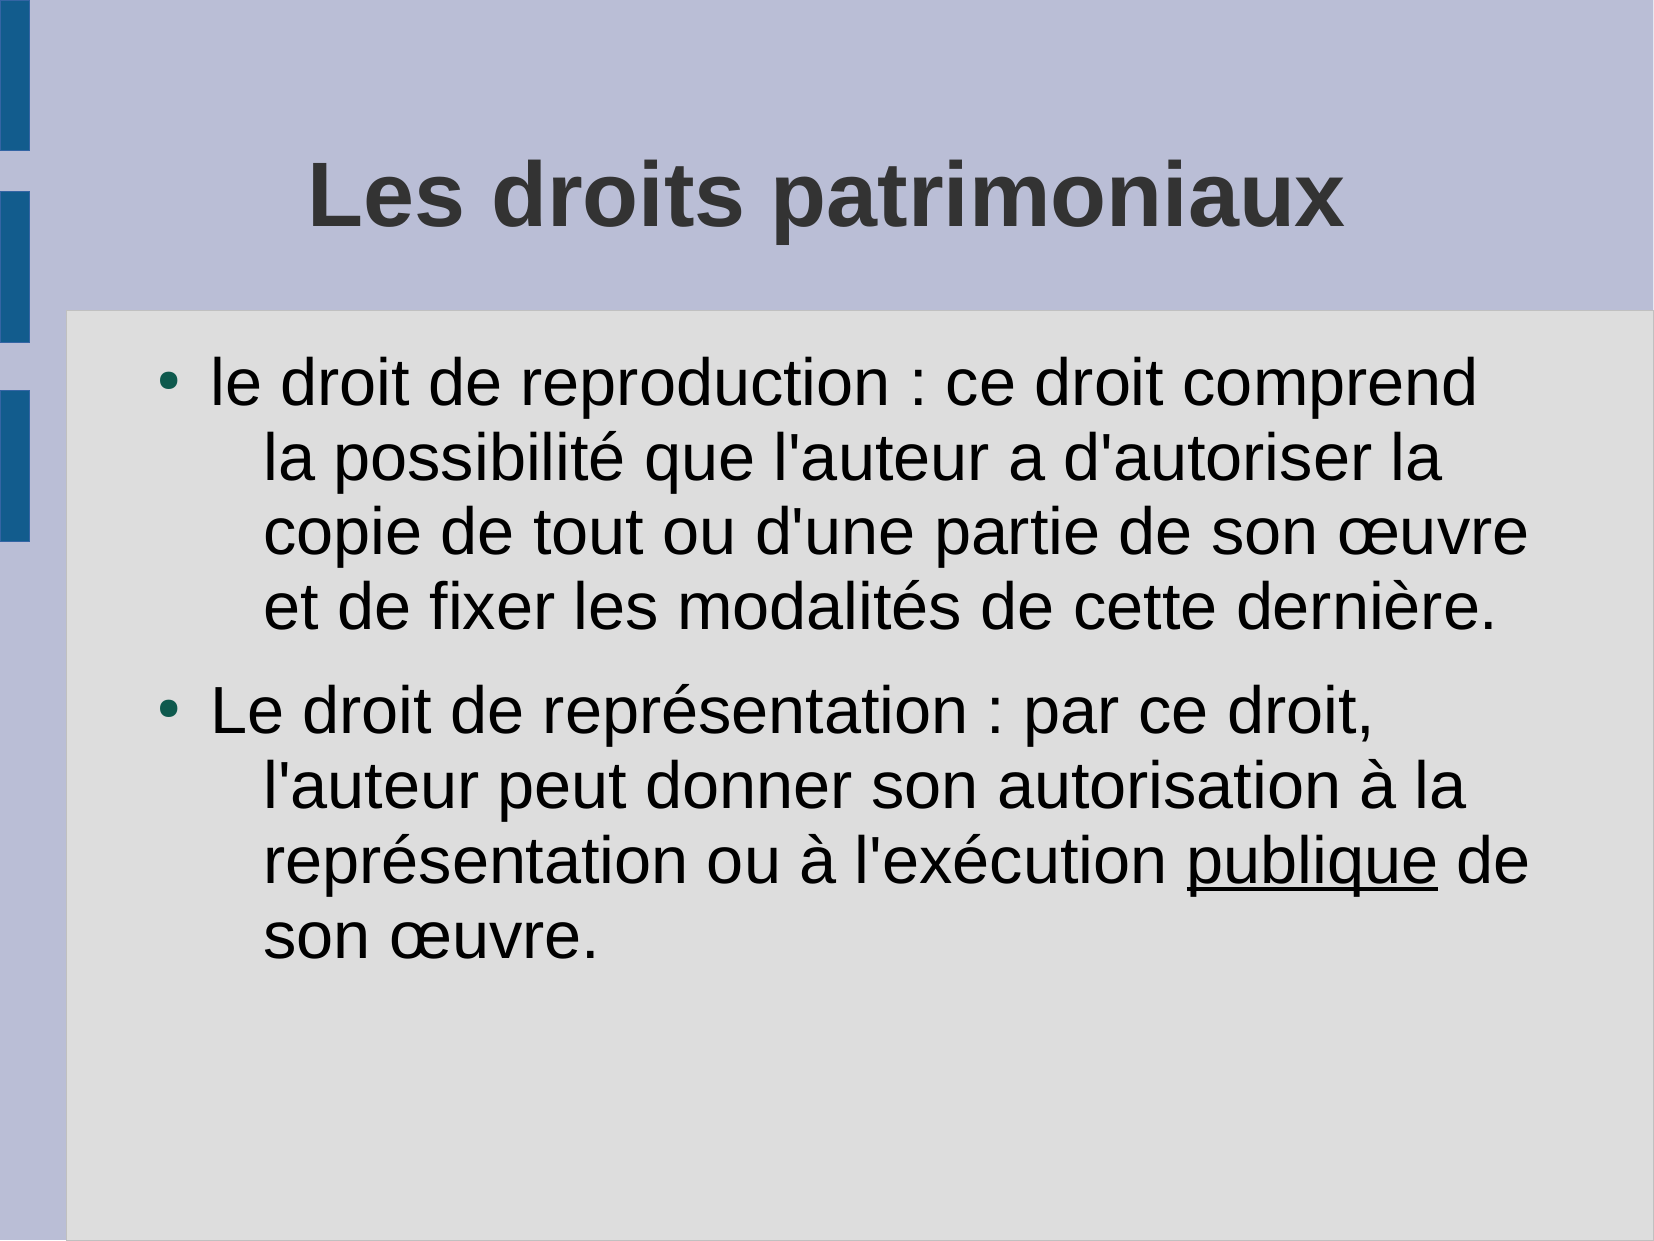

# Les droits patrimoniaux
le droit de reproduction : ce droit comprend la possibilité que l'auteur a d'autoriser la copie de tout ou d'une partie de son œuvre et de fixer les modalités de cette dernière.
Le droit de représentation : par ce droit, l'auteur peut donner son autorisation à la représentation ou à l'exécution publique de son œuvre.